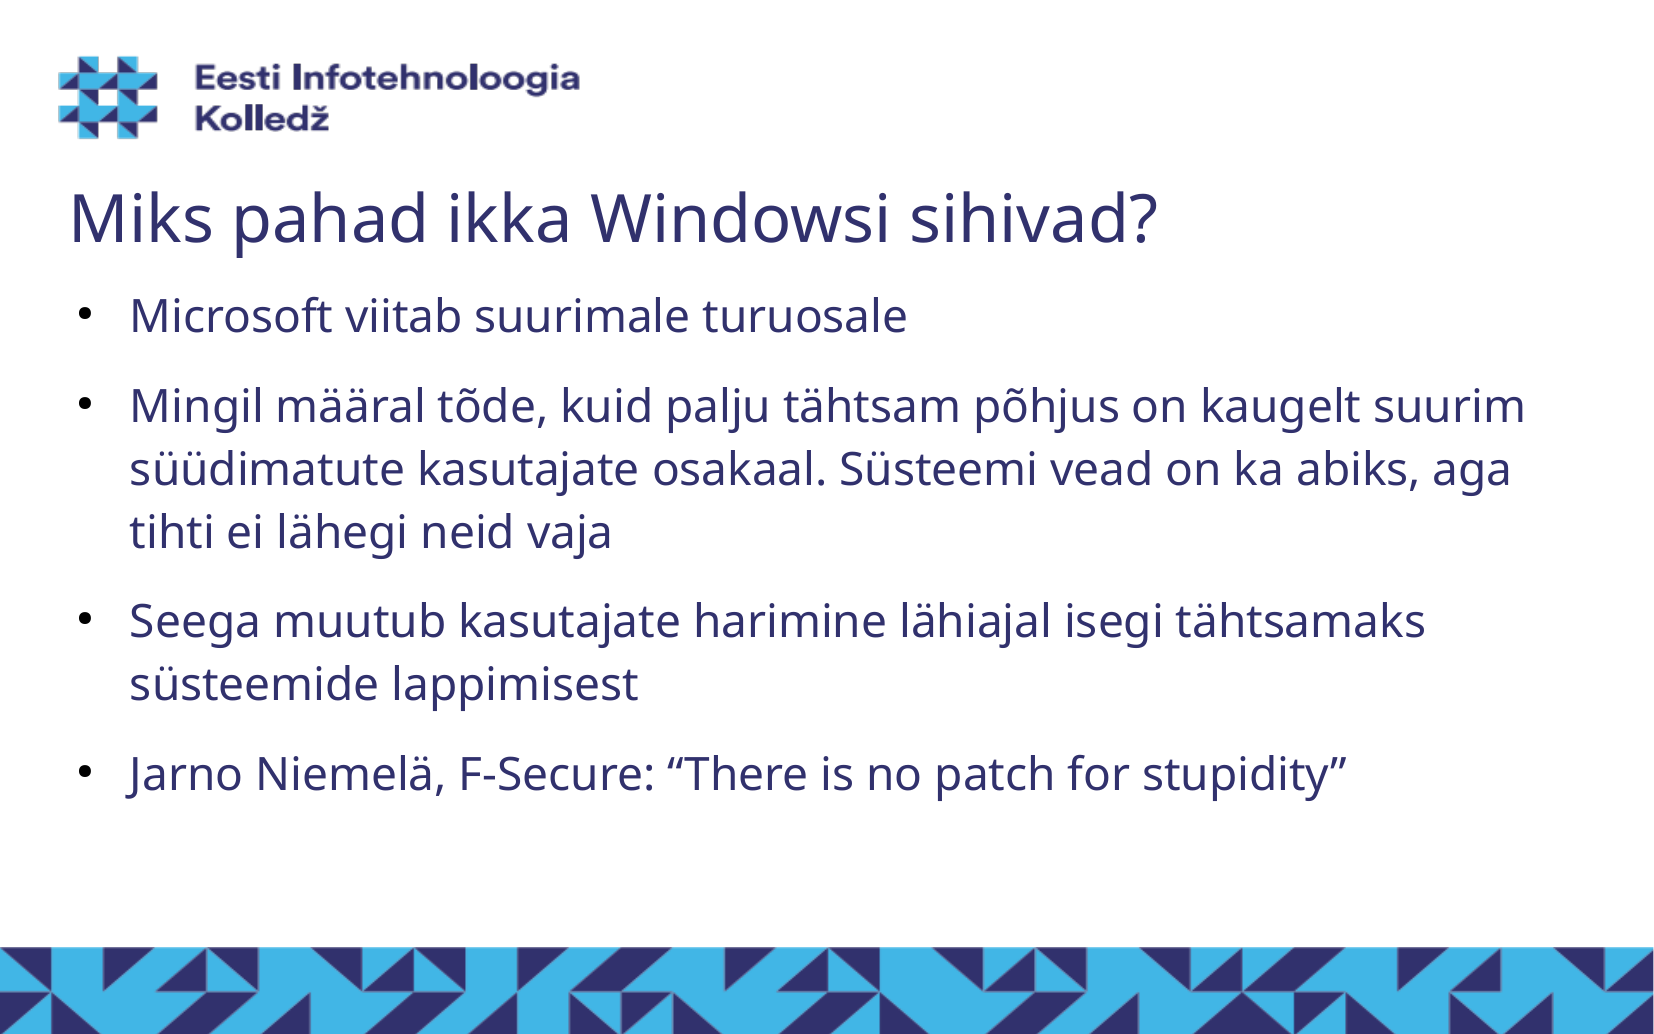

# Miks pahad ikka Windowsi sihivad?
Microsoft viitab suurimale turuosale
Mingil määral tõde, kuid palju tähtsam põhjus on kaugelt suurim süüdimatute kasutajate osakaal. Süsteemi vead on ka abiks, aga tihti ei lähegi neid vaja
Seega muutub kasutajate harimine lähiajal isegi tähtsamaks süsteemide lappimisest
Jarno Niemelä, F-Secure: “There is no patch for stupidity”